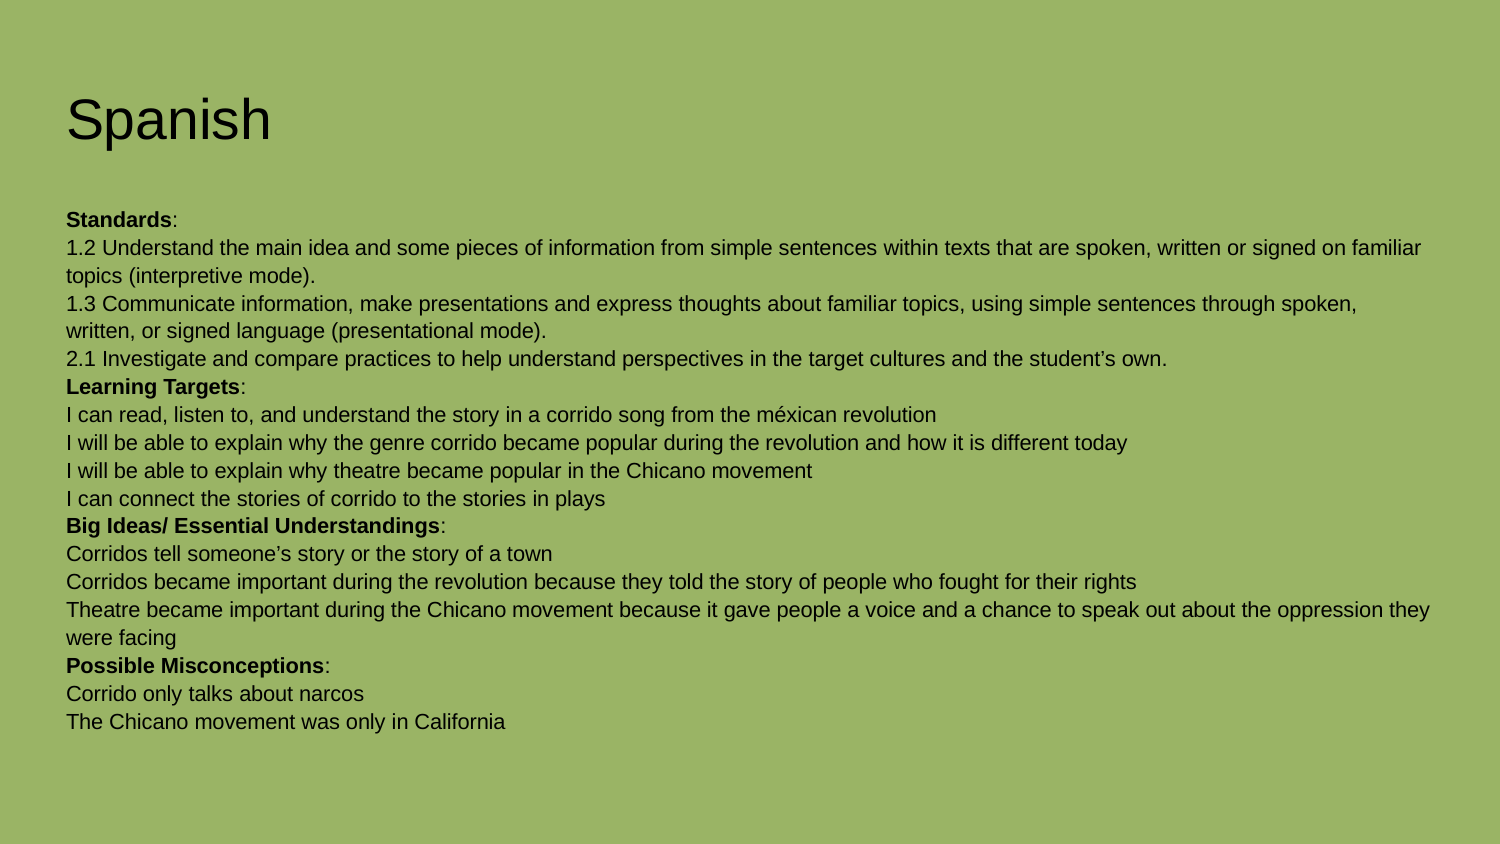

# Spanish
Standards:
1.2 Understand the main idea and some pieces of information from simple sentences within texts that are spoken, written or signed on familiar topics (interpretive mode).
1.3 Communicate information, make presentations and express thoughts about familiar topics, using simple sentences through spoken, written, or signed language (presentational mode).
2.1 Investigate and compare practices to help understand perspectives in the target cultures and the student’s own.
Learning Targets:
I can read, listen to, and understand the story in a corrido song from the méxican revolution
I will be able to explain why the genre corrido became popular during the revolution and how it is different today
I will be able to explain why theatre became popular in the Chicano movement
I can connect the stories of corrido to the stories in plays
Big Ideas/ Essential Understandings:
Corridos tell someone’s story or the story of a town
Corridos became important during the revolution because they told the story of people who fought for their rights
Theatre became important during the Chicano movement because it gave people a voice and a chance to speak out about the oppression they were facing
Possible Misconceptions:
Corrido only talks about narcos
The Chicano movement was only in California